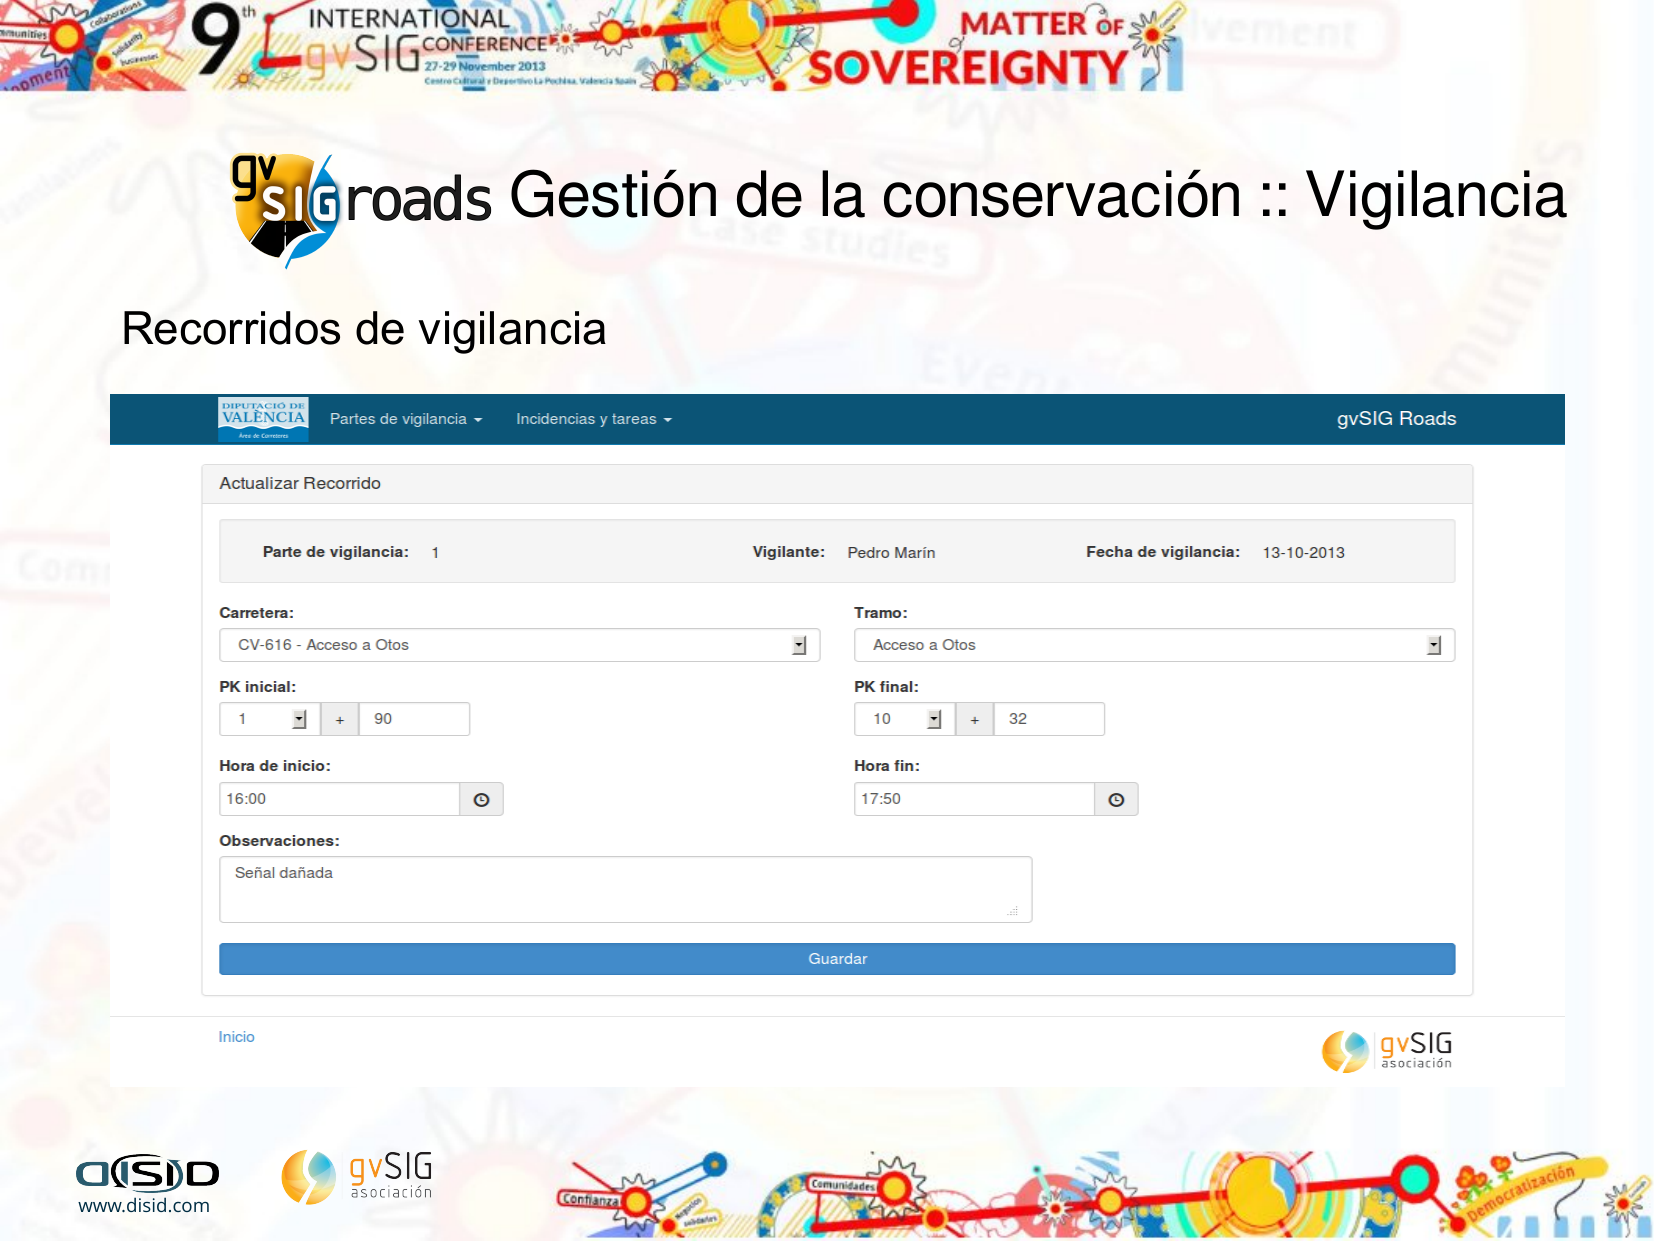

# Gestión de la conservación :: Vigilancia
Recorridos de vigilancia